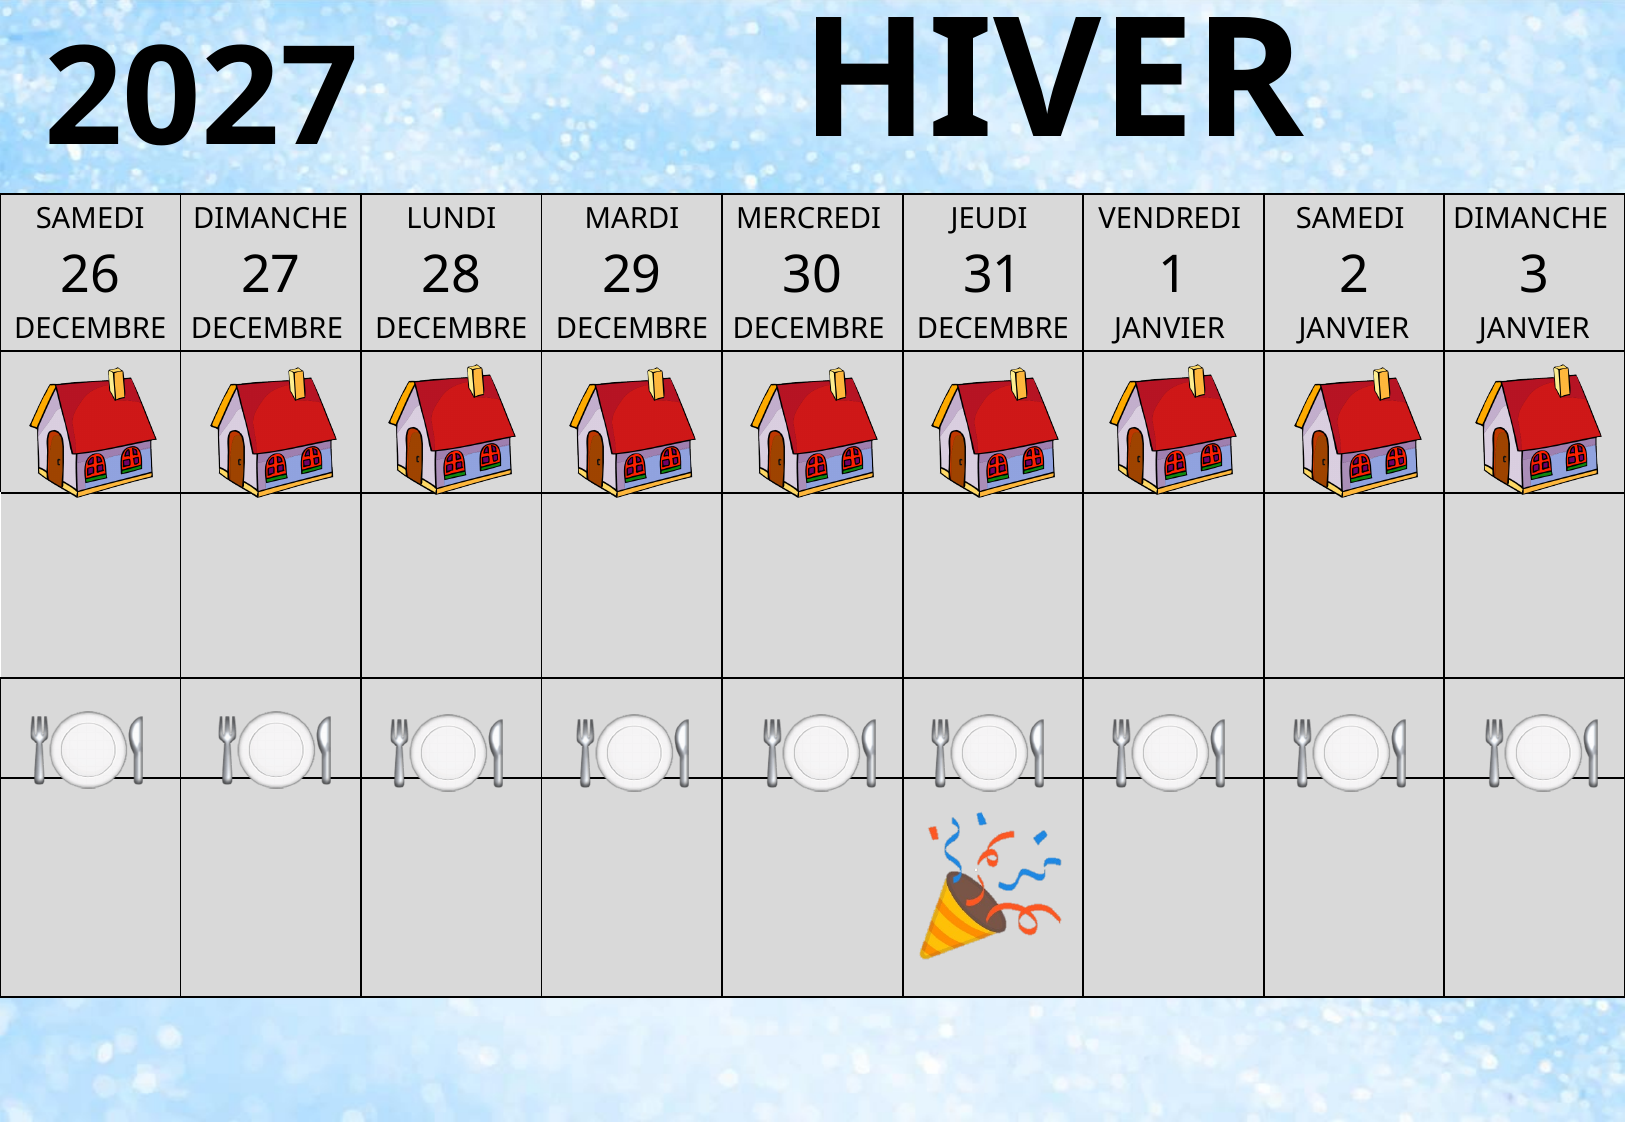

HIVER
2027
| SAMEDI 26 DECEMBRE | DIMANCHE 27 DECEMBRE | LUNDI 28 DECEMBRE | MARDI 29 DECEMBRE | MERCREDI 30 DECEMBRE | JEUDI 31 DECEMBRE | VENDREDI 1 JANVIER | SAMEDI 2 JANVIER | DIMANCHE 3 JANVIER |
| --- | --- | --- | --- | --- | --- | --- | --- | --- |
| | | | | | | | | |
| | | | | | | | | |
| | | | | | | | | |
| | | | | | | | | |